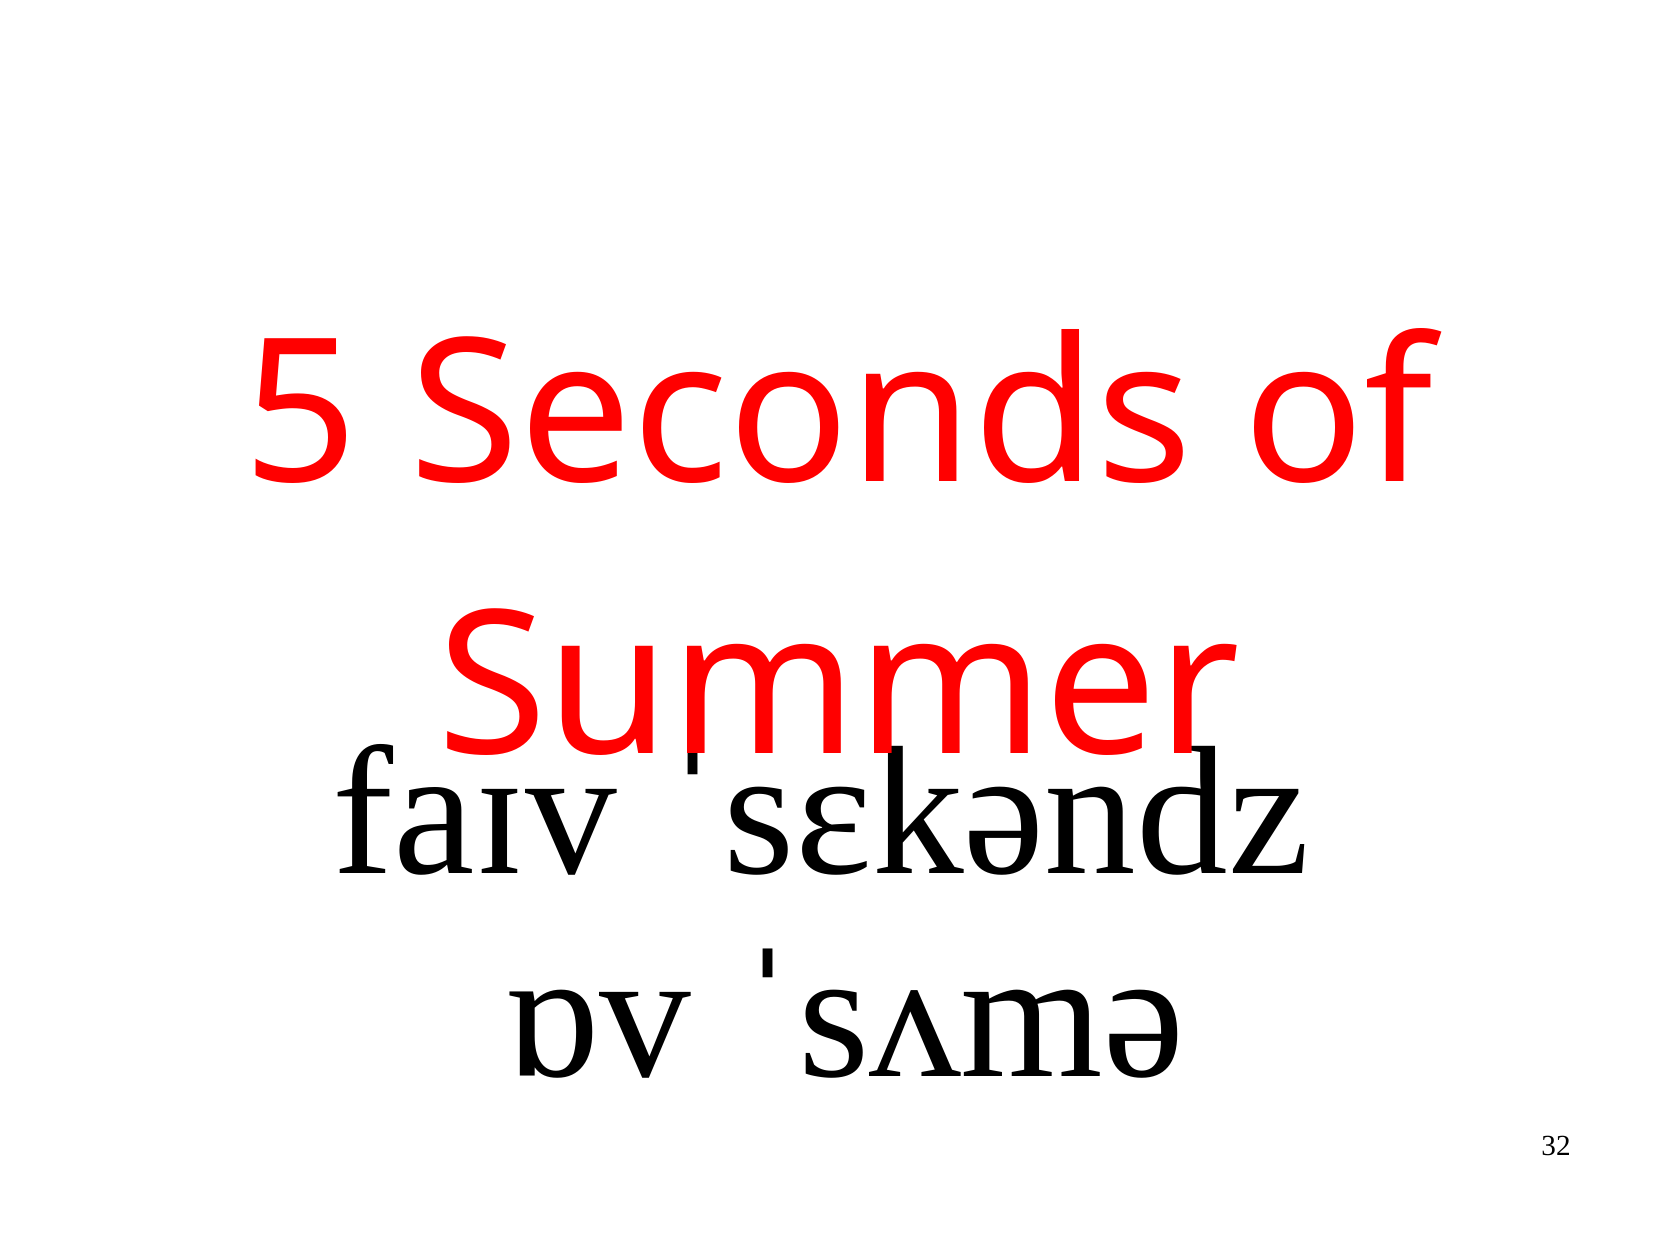

5 Seconds of Summer
# faɪv ˈsɛkəndz ɒv ˈsʌmə
32